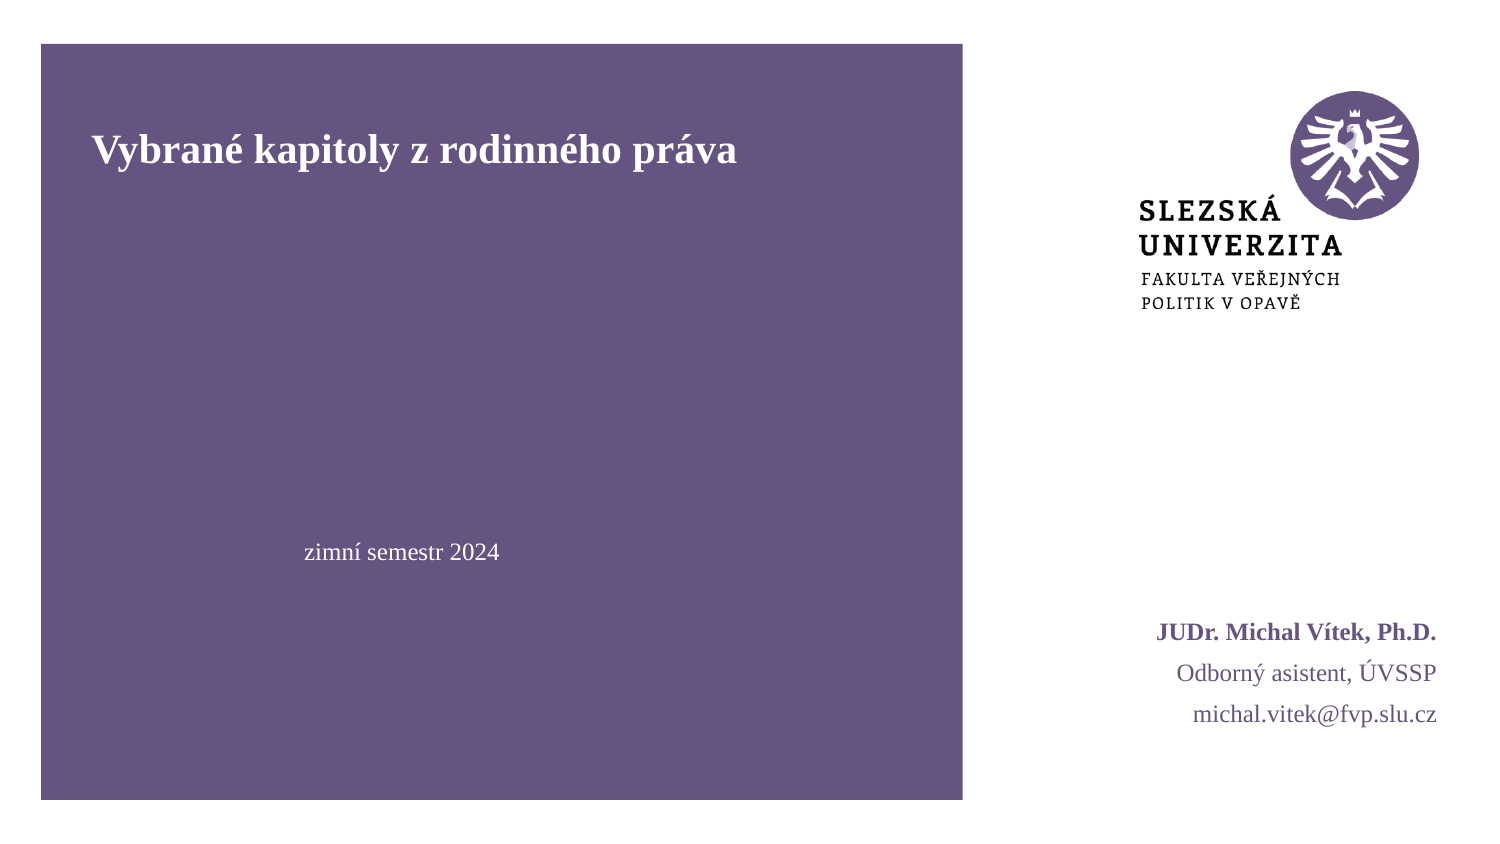

# Vybrané kapitoly z rodinného práva
zimní semestr 2024
JUDr. Michal Vítek, Ph.D.
Odborný asistent, ÚVSSP
michal.vitek@fvp.slu.cz